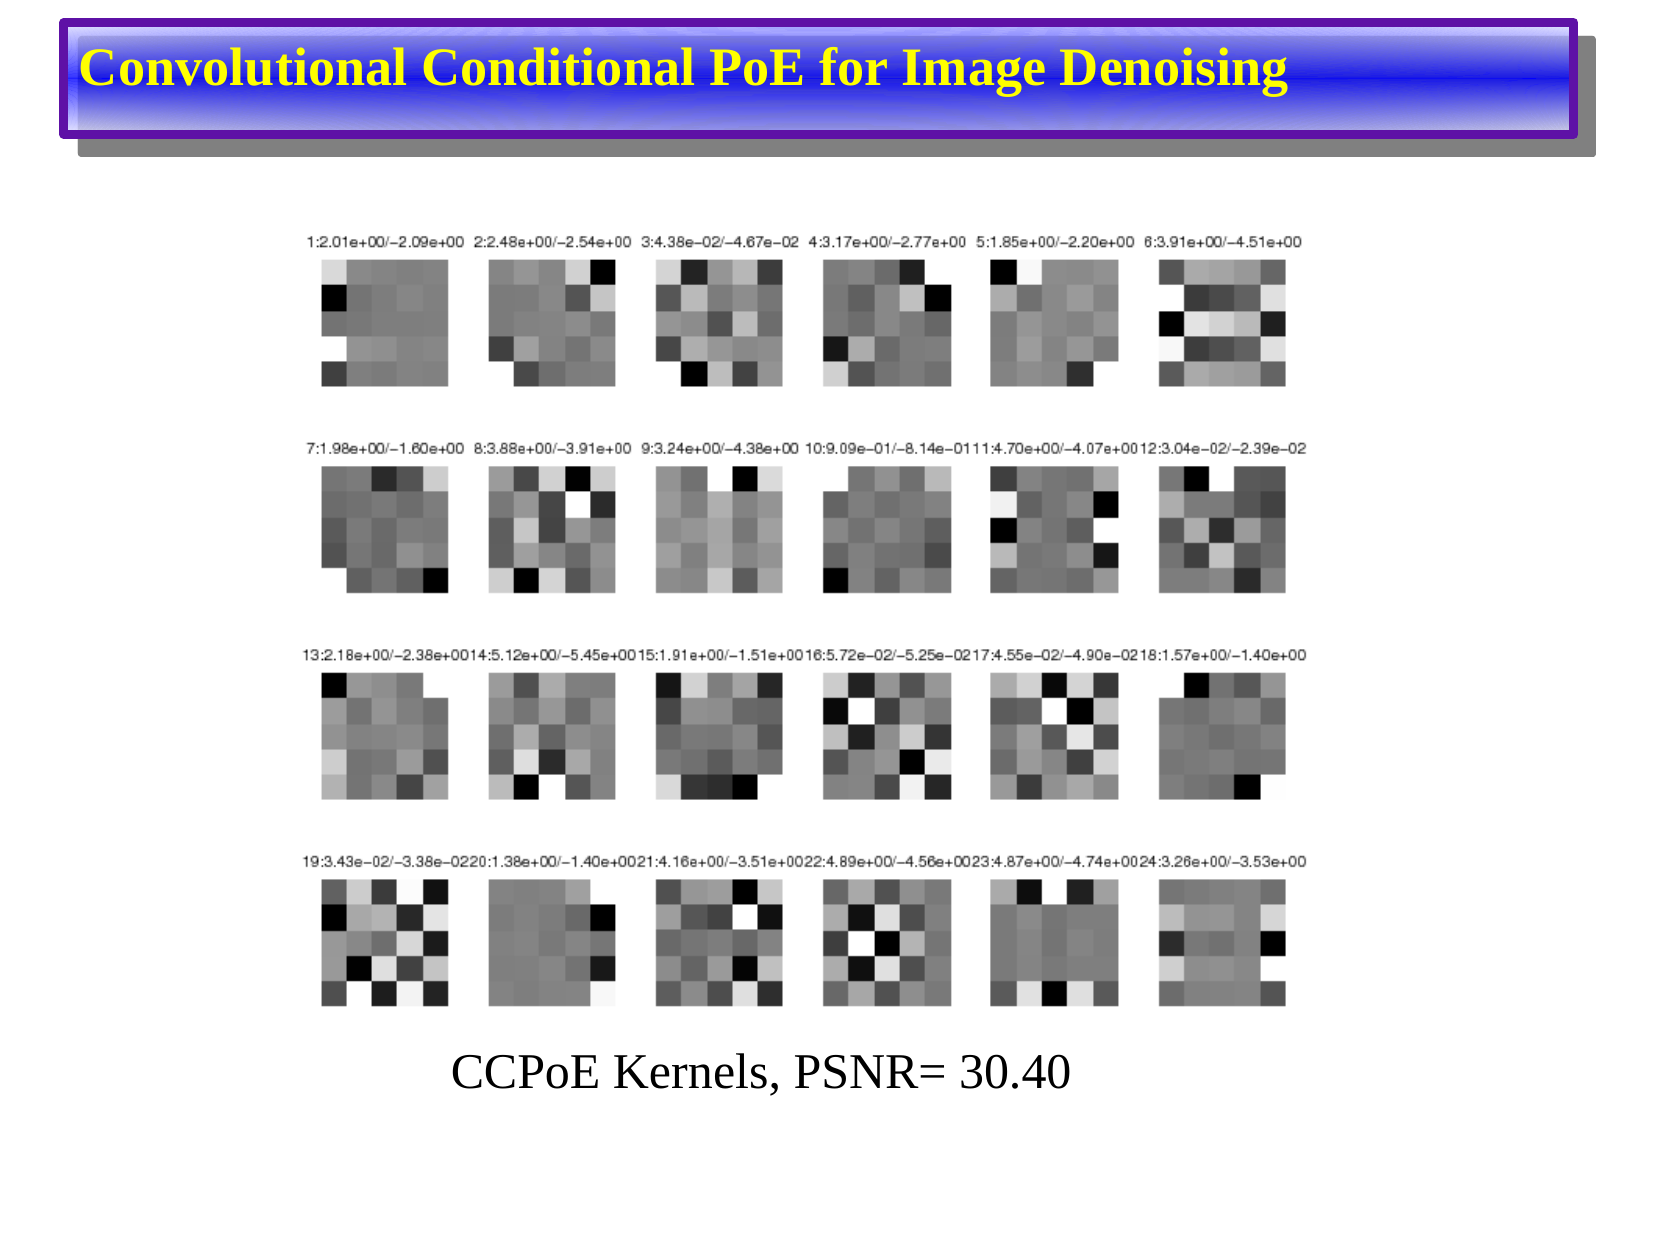

Convolutional Conditional PoE for Image Denoising
CCPoE Kernels, PSNR= 30.40